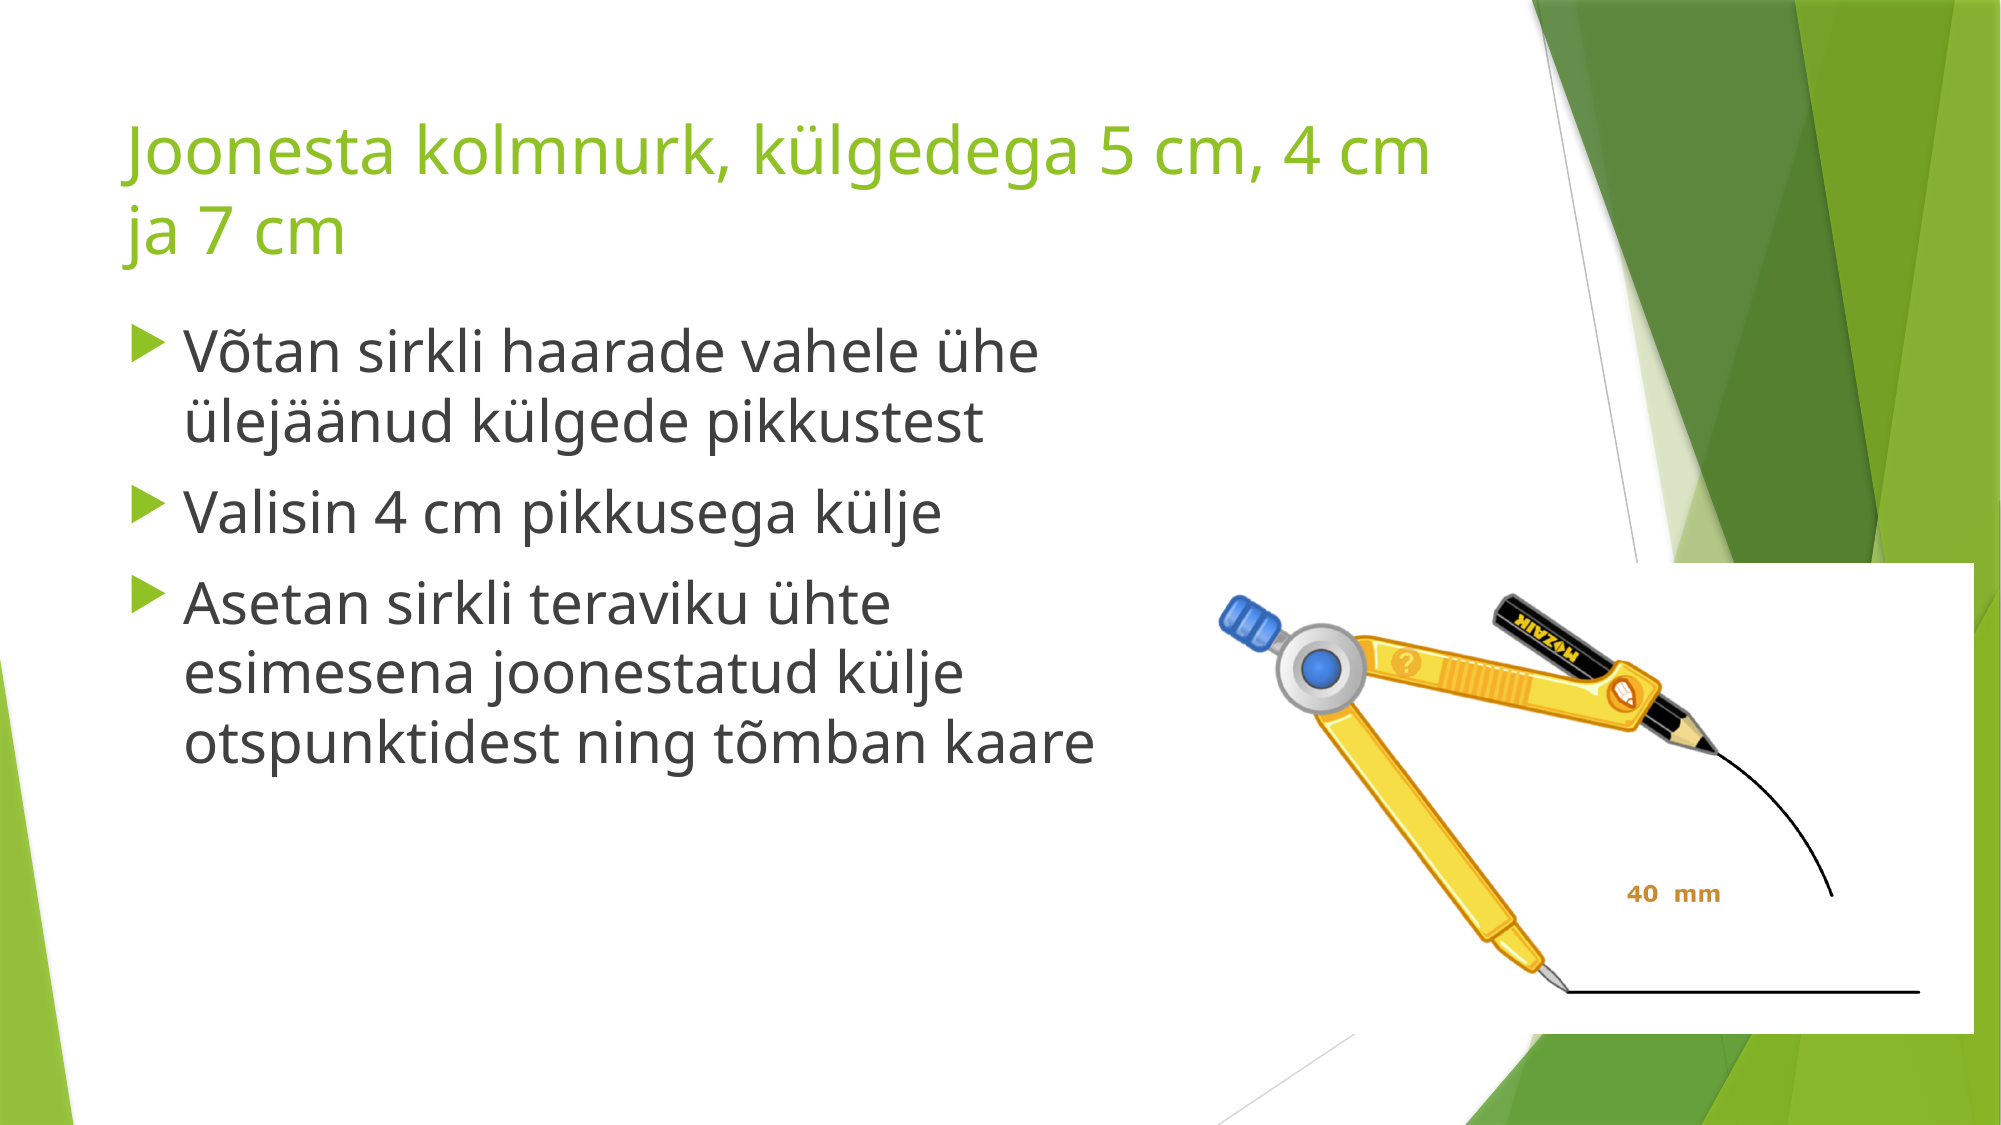

# Joonesta kolmnurk, külgedega 5 cm, 4 cm ja 7 cm
Võtan sirkli haarade vahele ühe ülejäänud külgede pikkustest
Valisin 4 cm pikkusega külje
Asetan sirkli teraviku ühte esimesena joonestatud külje otspunktidest ning tõmban kaare